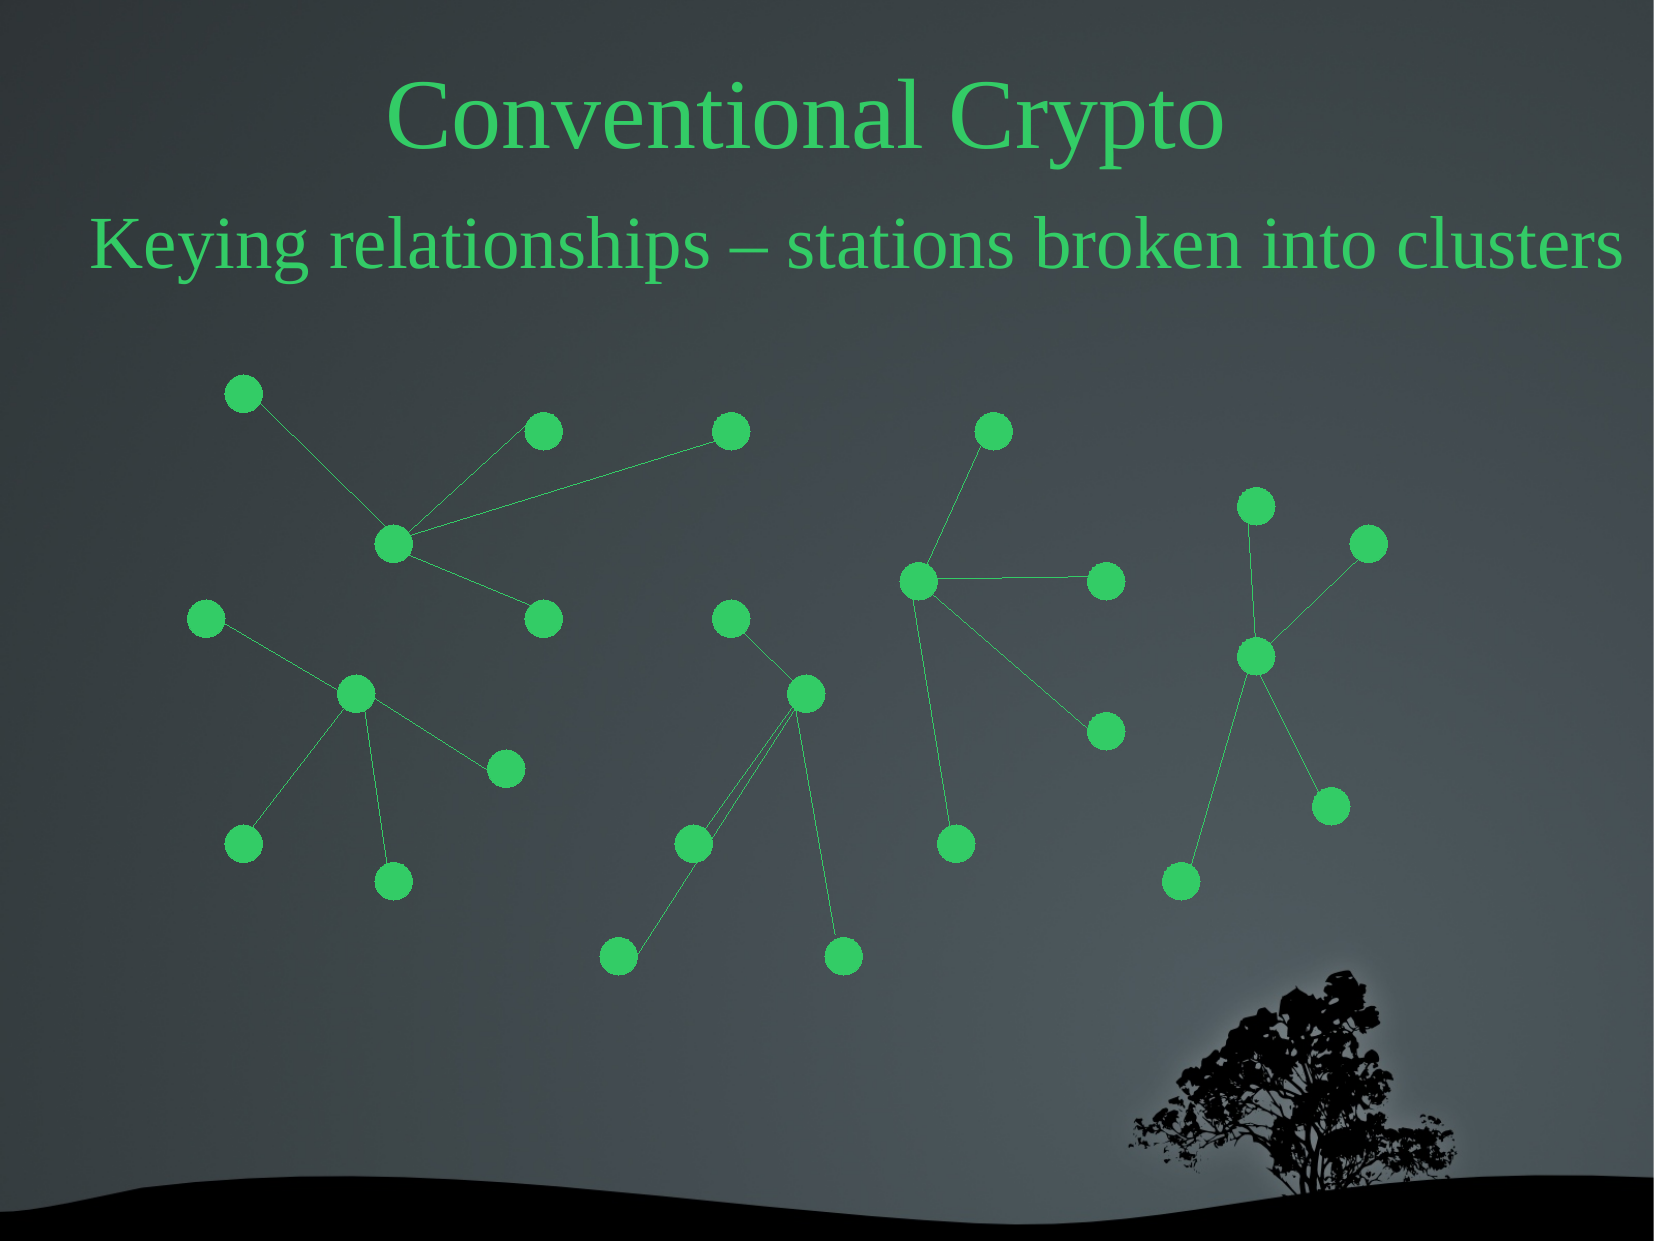

Conventional Crypto
Keying relationships – stations broken into clusters